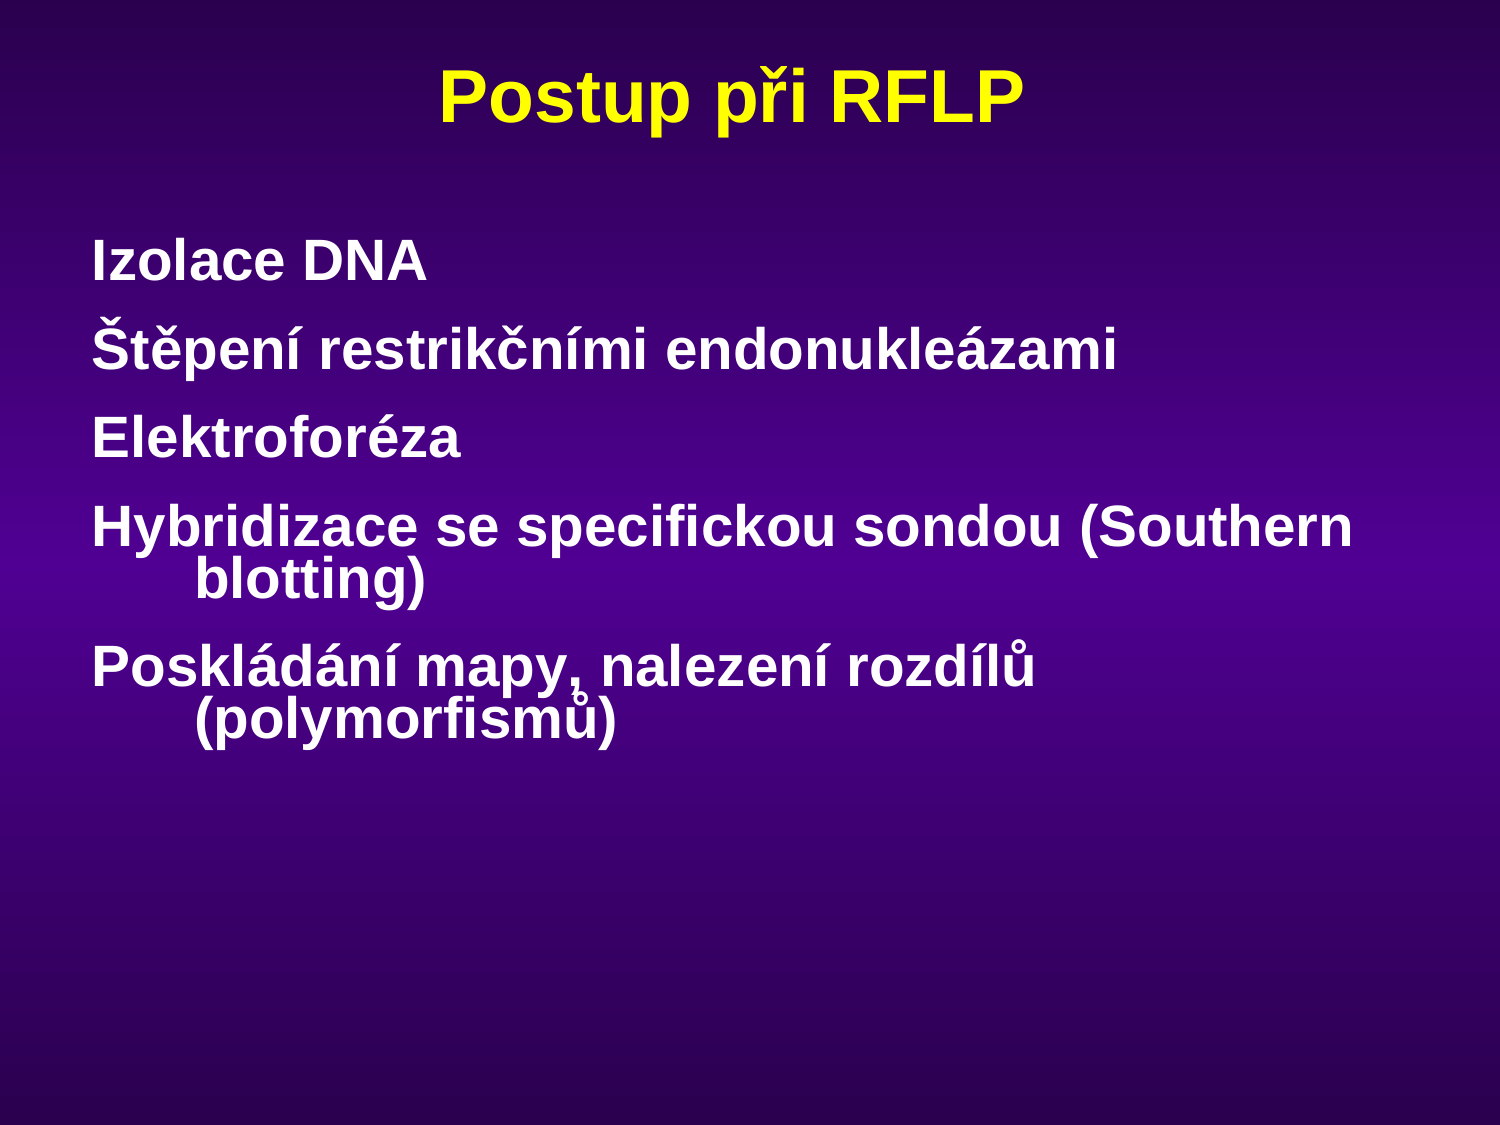

# Postup při RFLP
Izolace DNA
Štěpení restrikčními endonukleázami
Elektroforéza
Hybridizace se specifickou sondou (Southern blotting)
Poskládání mapy, nalezení rozdílů (polymorfismů)